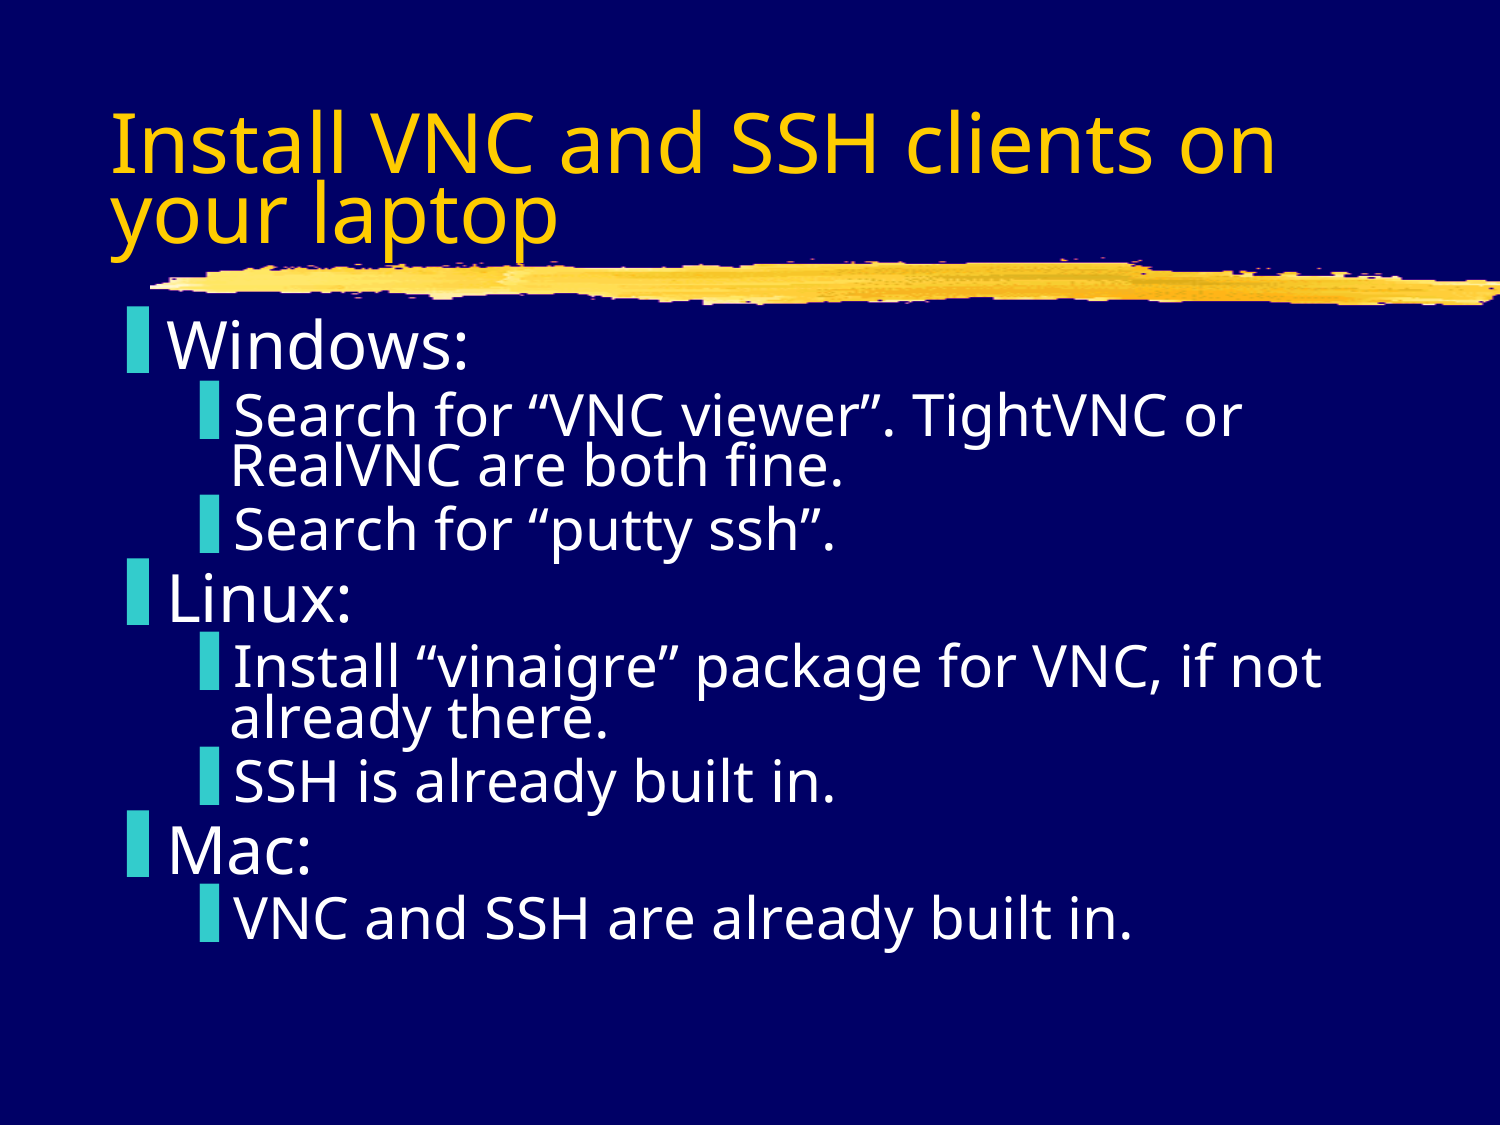

Install VNC and SSH clients on your laptop
# Windows:
Search for “VNC viewer”. TightVNC or RealVNC are both fine.
Search for “putty ssh”.
Linux:
Install “vinaigre” package for VNC, if not already there.
SSH is already built in.
Mac:
VNC and SSH are already built in.